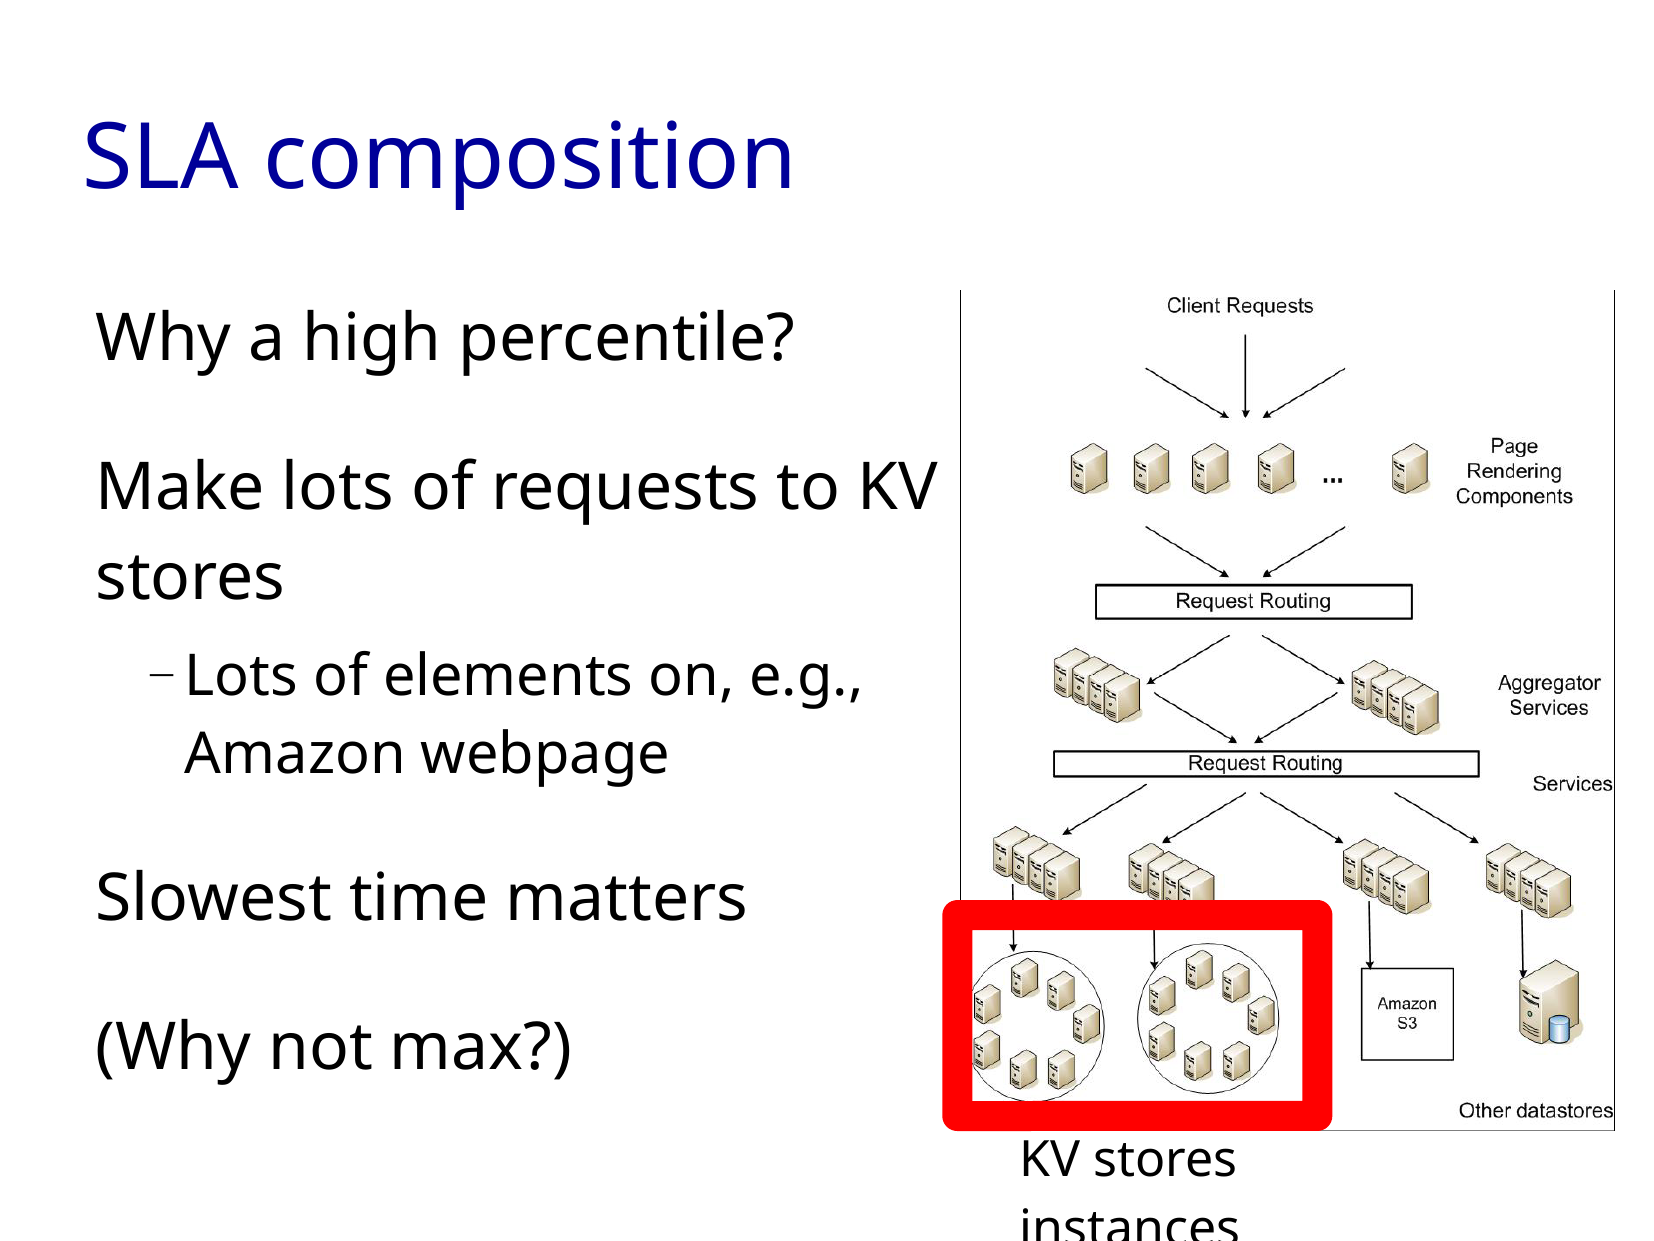

# SLA composition
Why a high percentile?
Make lots of requests to KV stores
Lots of elements on, e.g., Amazon webpage
Slowest time matters
(Why not max?)
KV stores instances